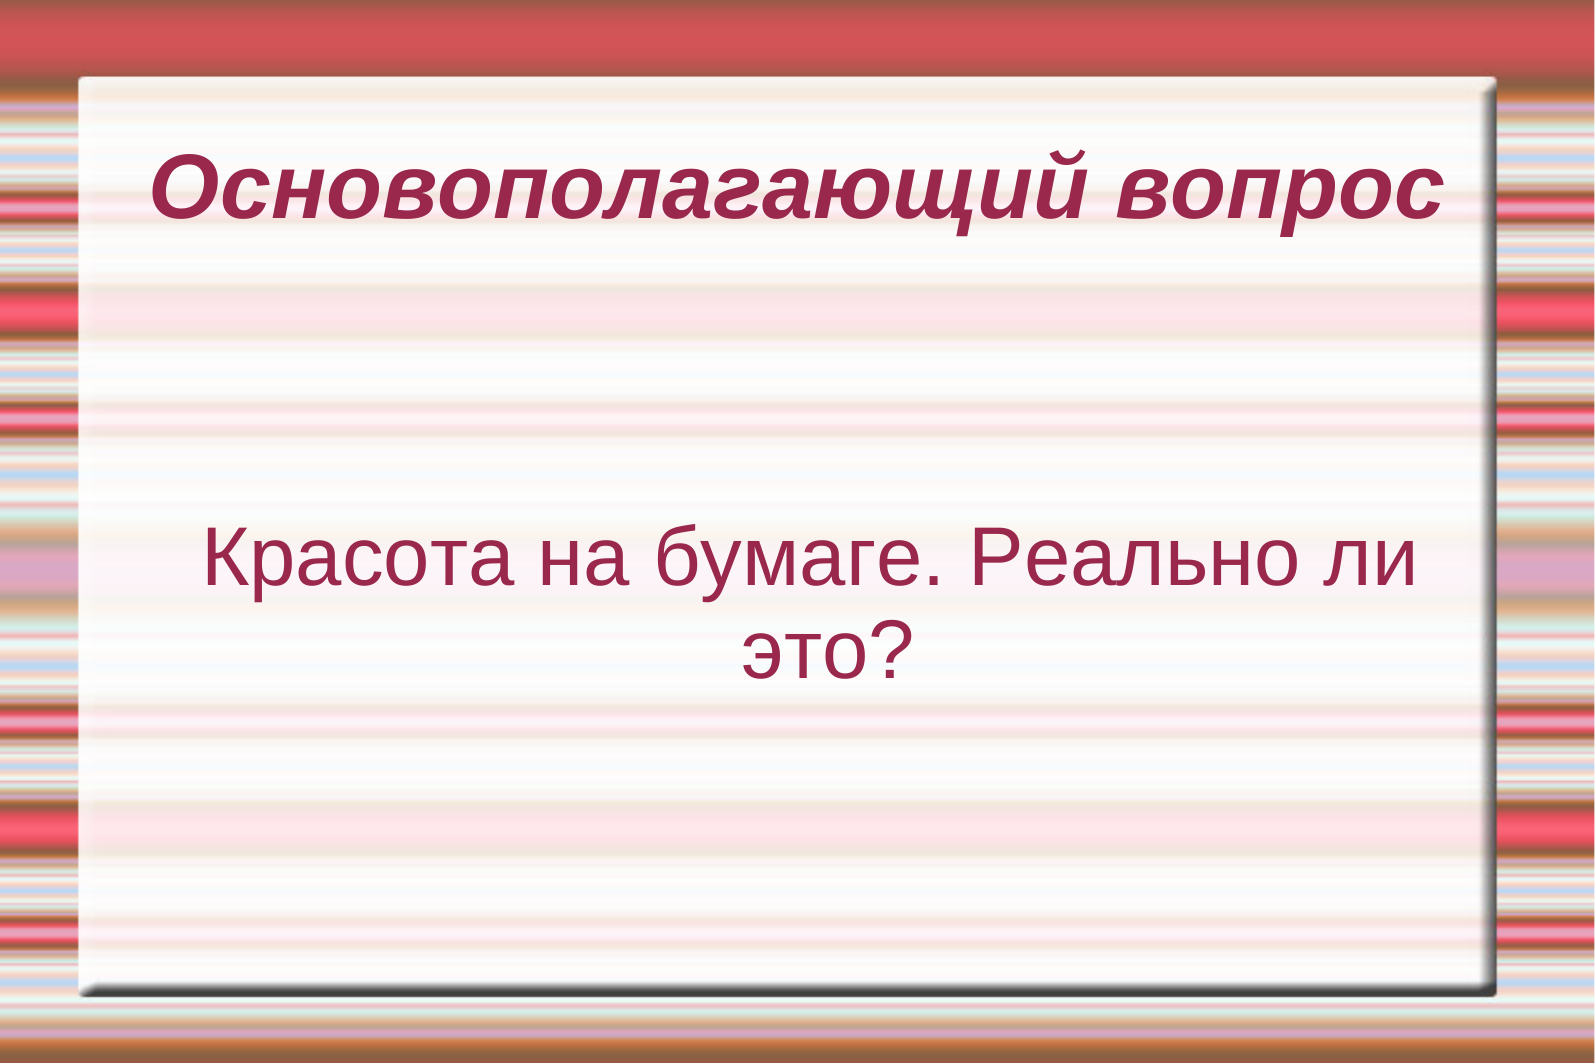

# Основополагающий вопрос
Красота на бумаге. Реально ли это?